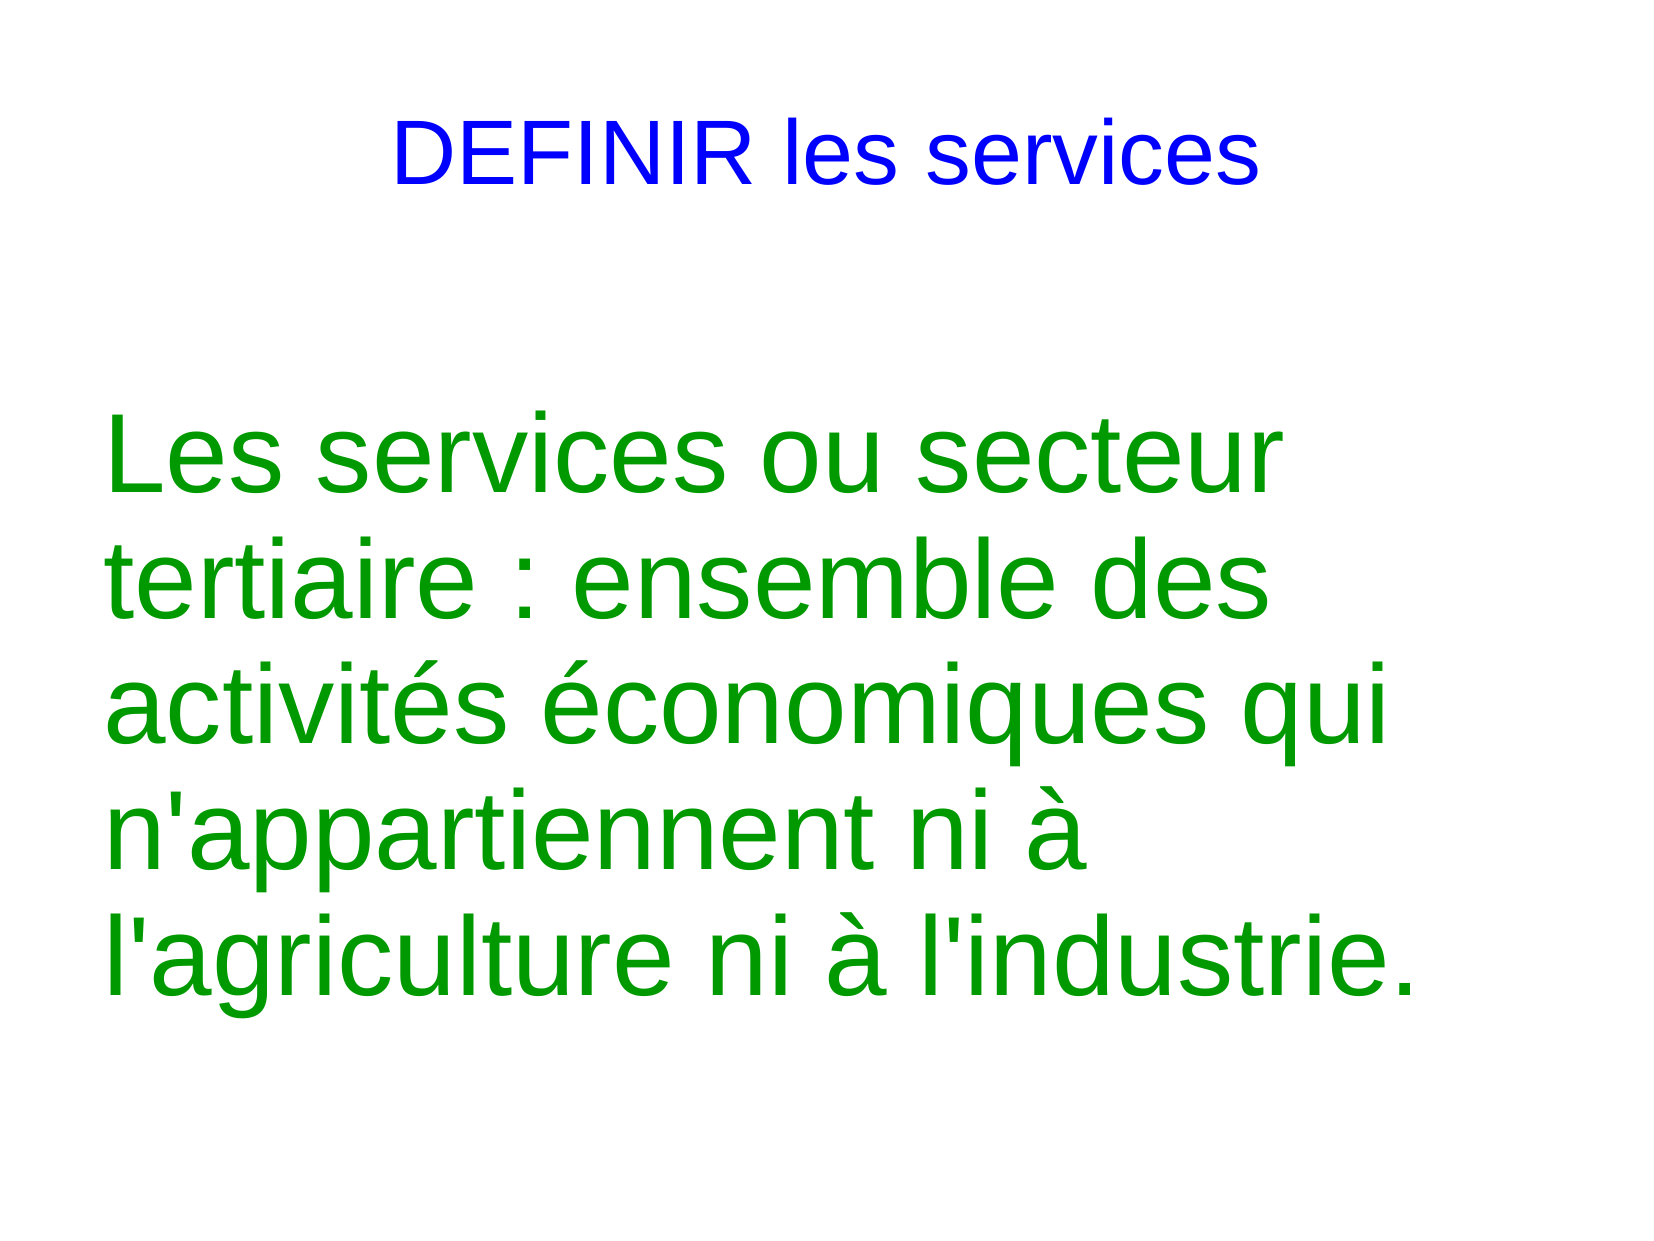

# DEFINIR les services
Les services ou secteur tertiaire : ensemble des activités économiques qui n'appartiennent ni à l'agriculture ni à l'industrie.